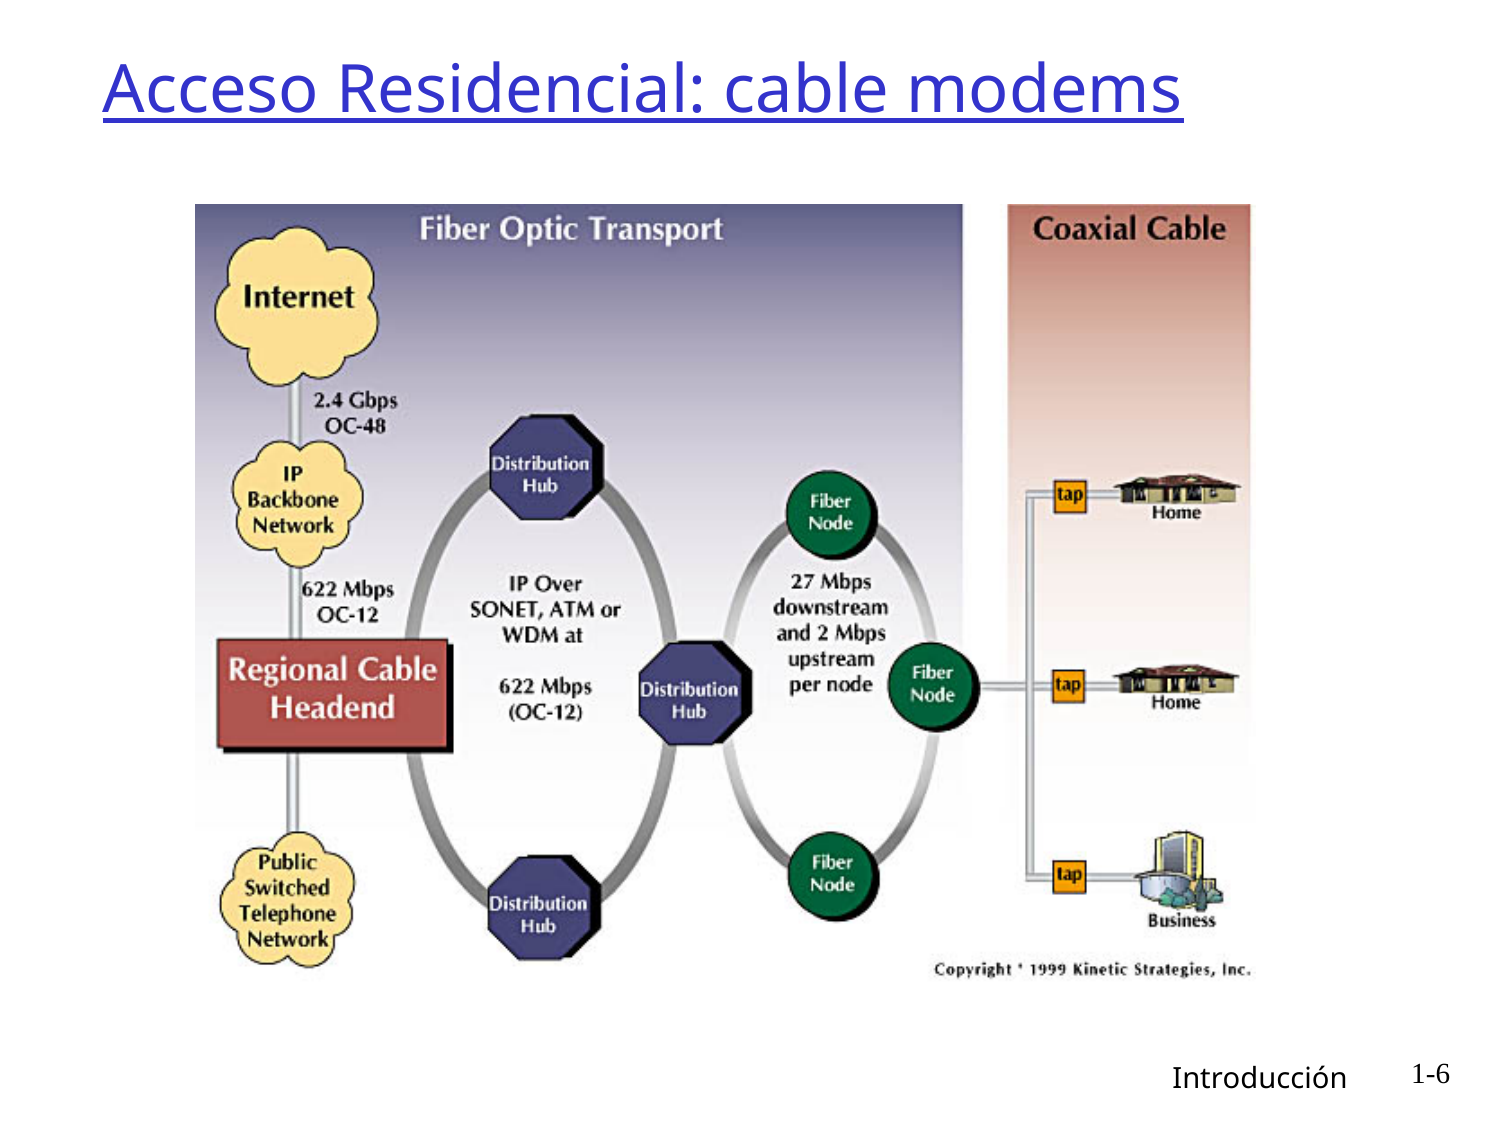

# Acceso Residencial: cable modems
ELO322
Introducción
6